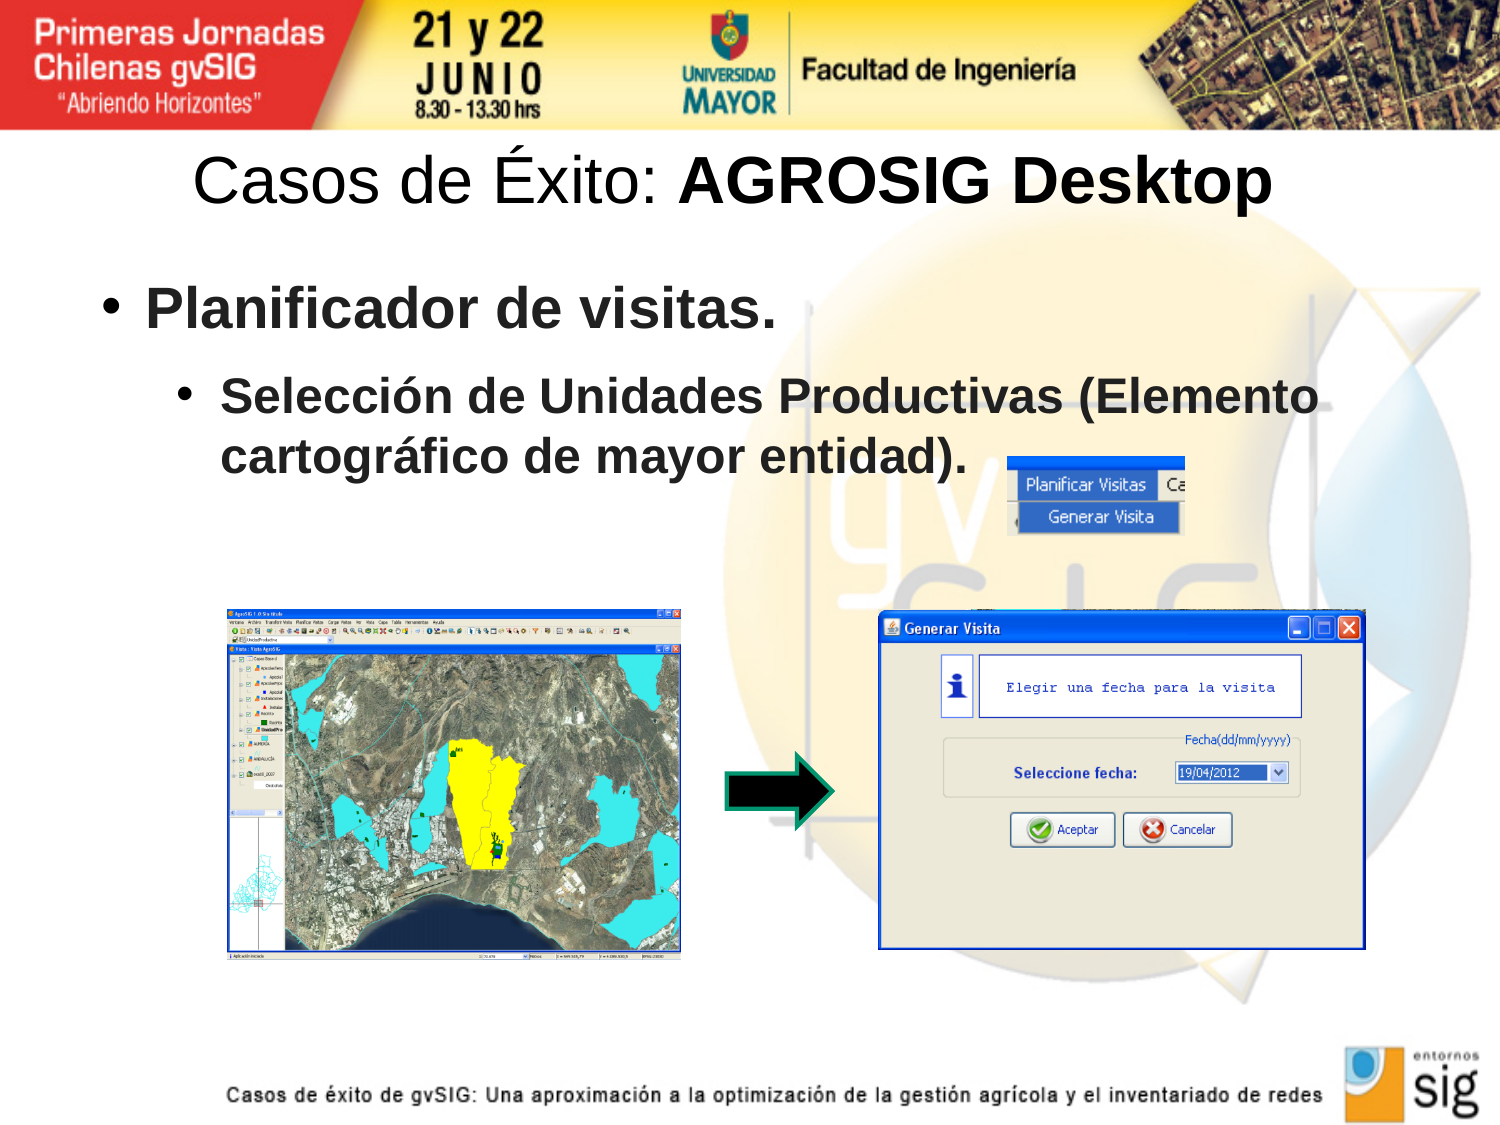

# Casos de Éxito: AGROSIG Desktop
Planificador de visitas.
Selección de Unidades Productivas (Elemento cartográfico de mayor entidad).